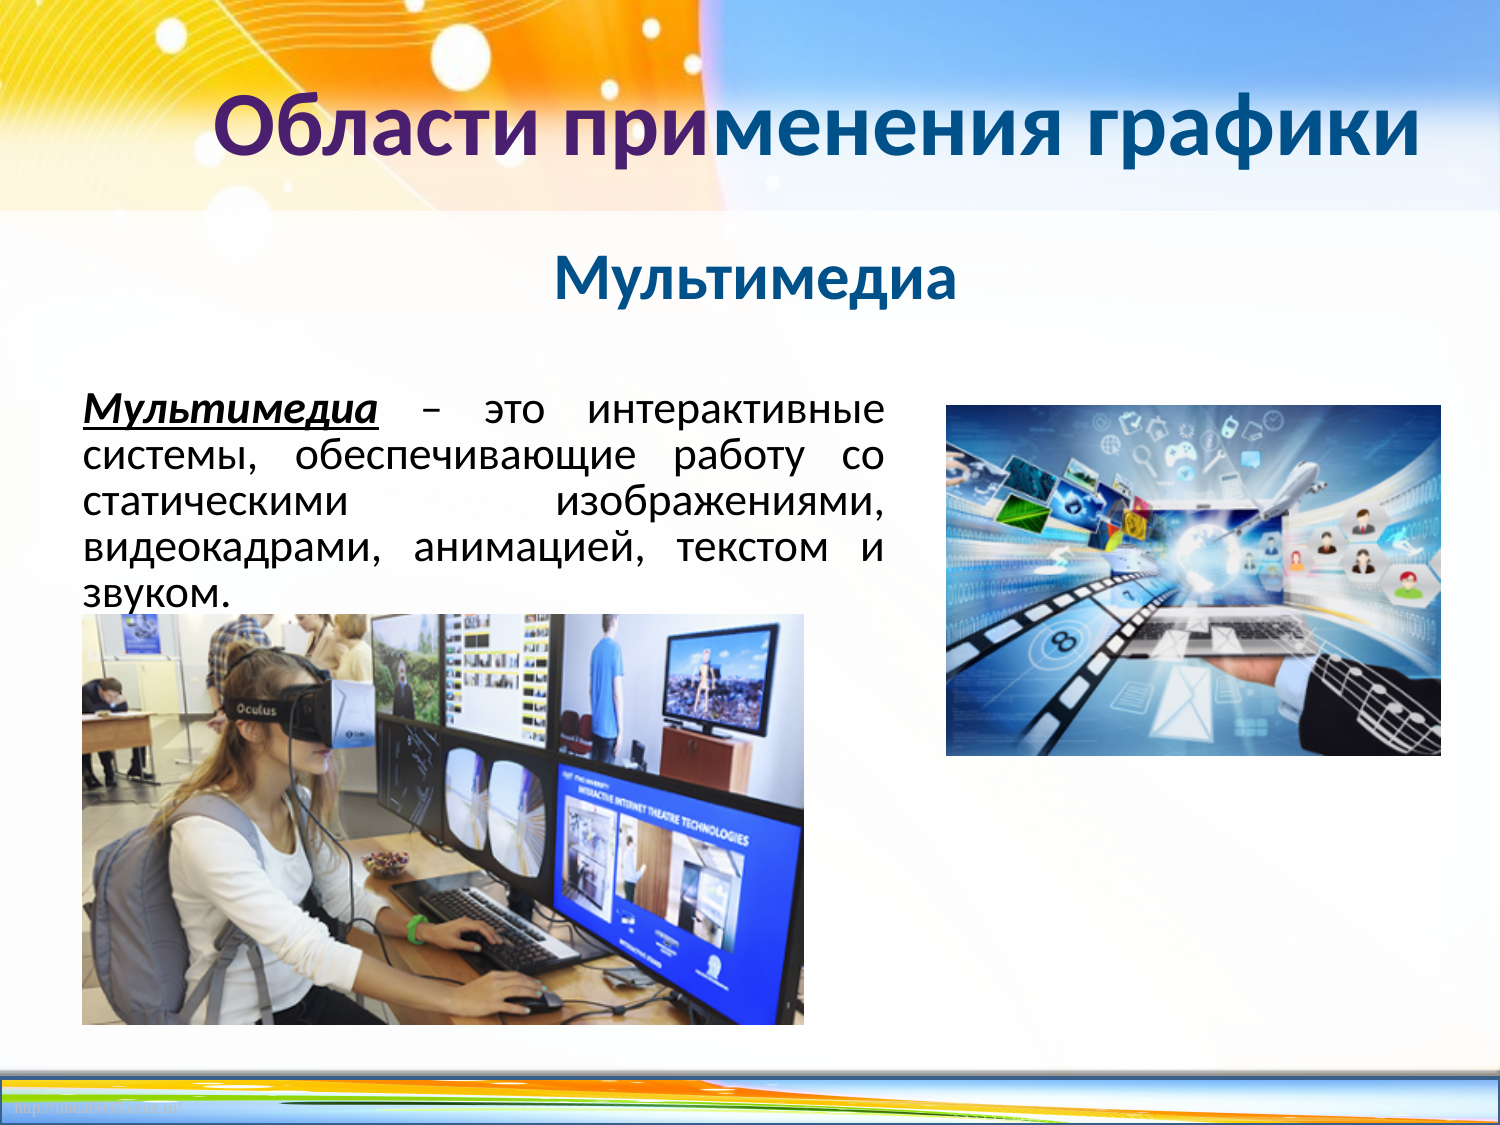

# Области применения графики
Мультимедиа
Мультимедиа – это интерактивные системы, обеспечивающие работу со статическими изображениями, видеокадрами, анимацией, текстом и звуком.